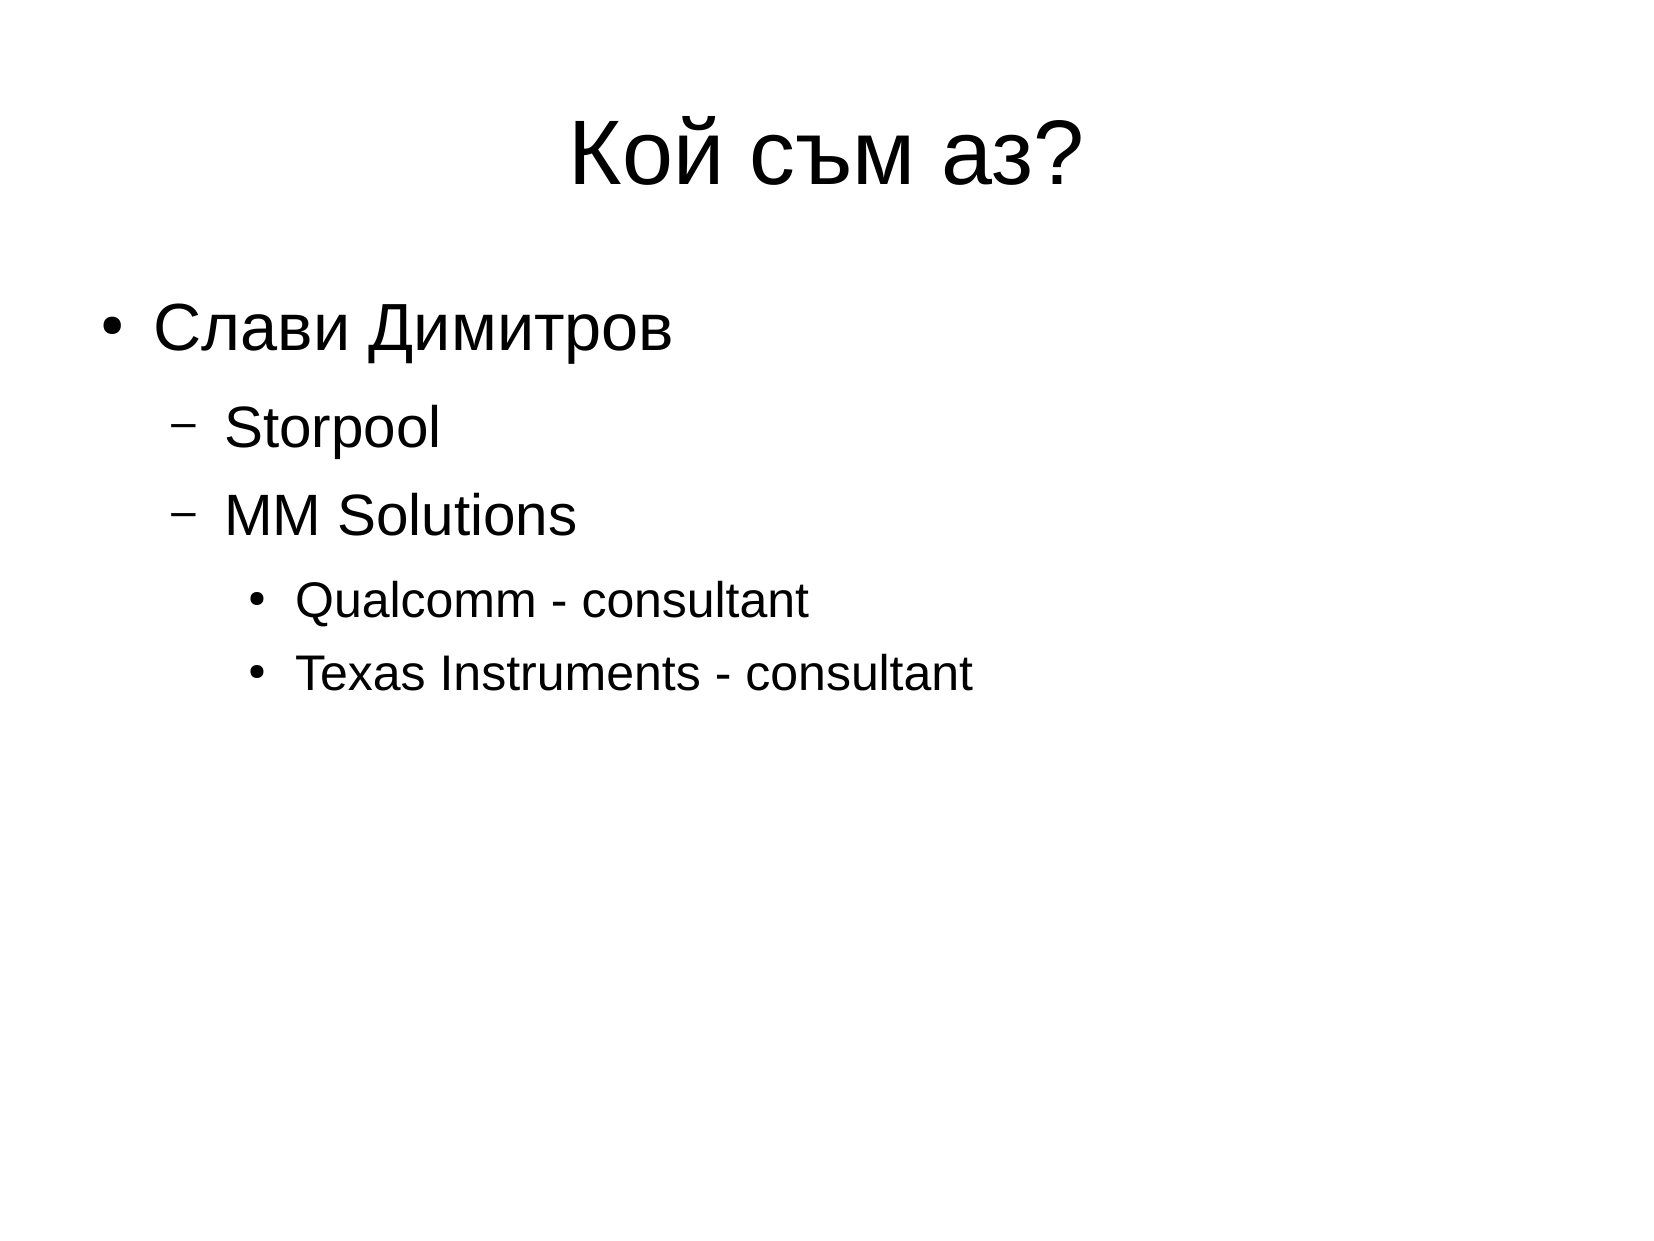

# Кой съм аз?
Слави Димитров
Storpool
MM Solutions
Qualcomm - consultant
Texas Instruments - consultant